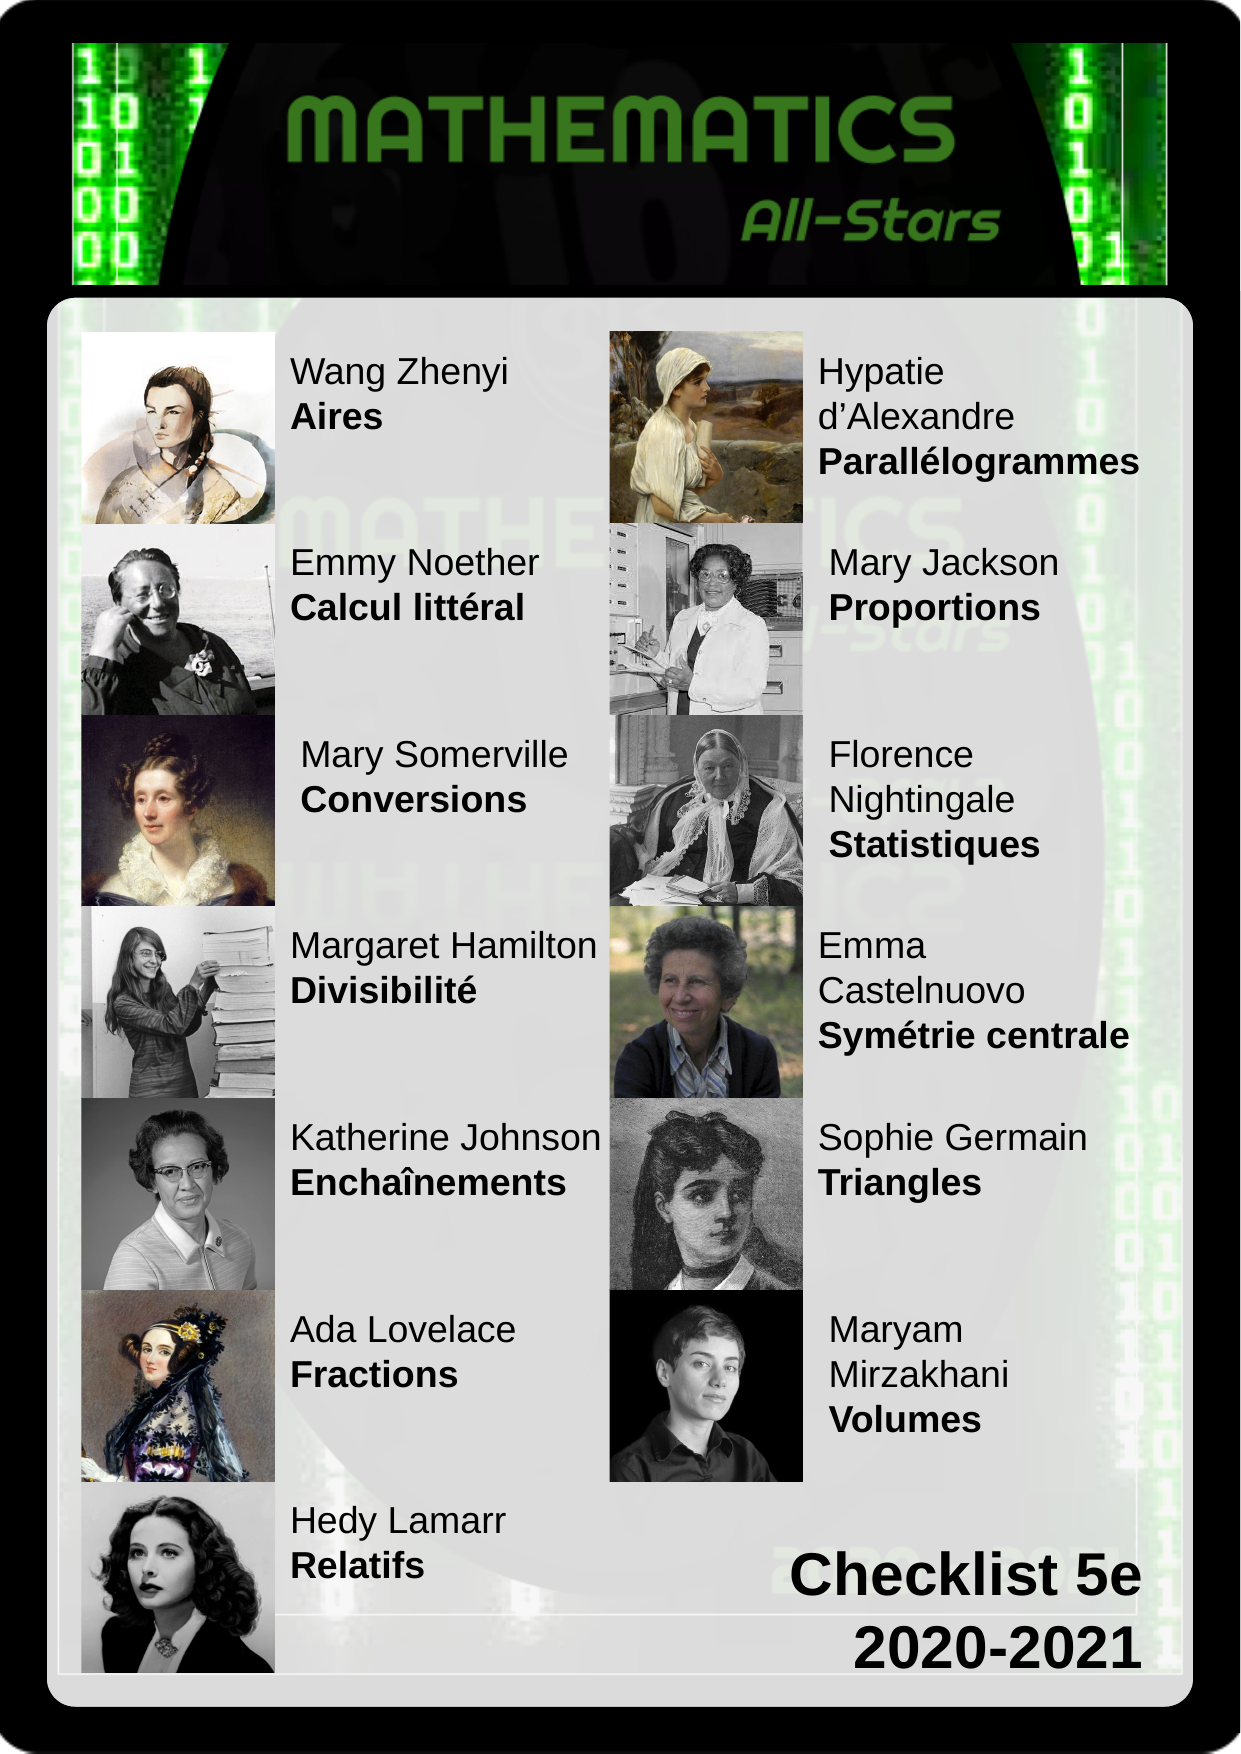

Wang Zhenyi
Aires
Hypatie d’Alexandre
Parallélogrammes
Emmy Noether
Calcul littéral
Mary Jackson
Proportions
Mary Somerville
Conversions
Florence Nightingale
Statistiques
Margaret Hamilton
Divisibilité
Emma Castelnuovo
Symétrie centrale
Katherine Johnson
Enchaînements
Sophie Germain
Triangles
Maryam Mirzakhani
Volumes
Ada Lovelace
Fractions
Hedy Lamarr
Relatifs
Checklist 5e
2020-2021